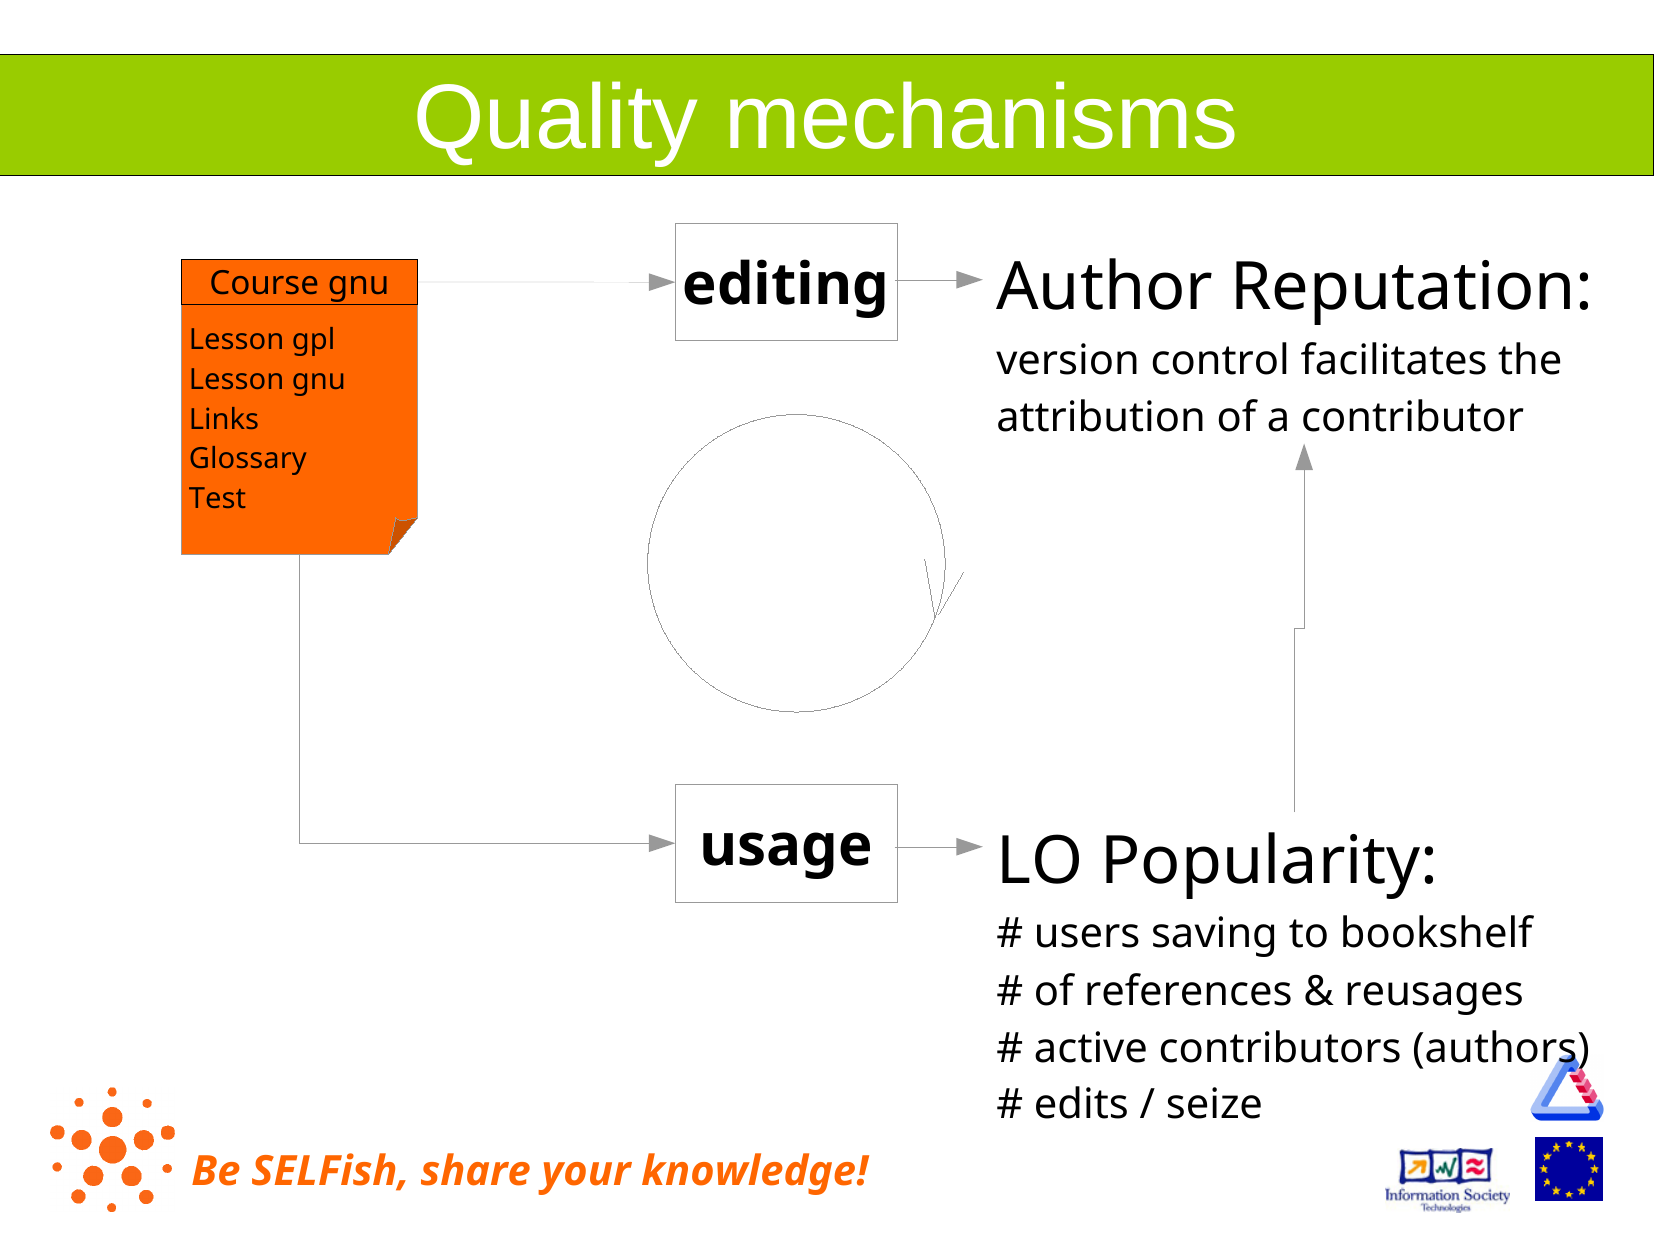

# Quality mechanisms
editing
Author Reputation:
version control facilitates the
attribution of a contributor
Course gnu
 Lesson gpl
 Lesson gnu
 Links
 Glossary
 Test
usage
LO Popularity:
# users saving to bookshelf
# of references & reusages
# active contributors (authors)
# edits / seize